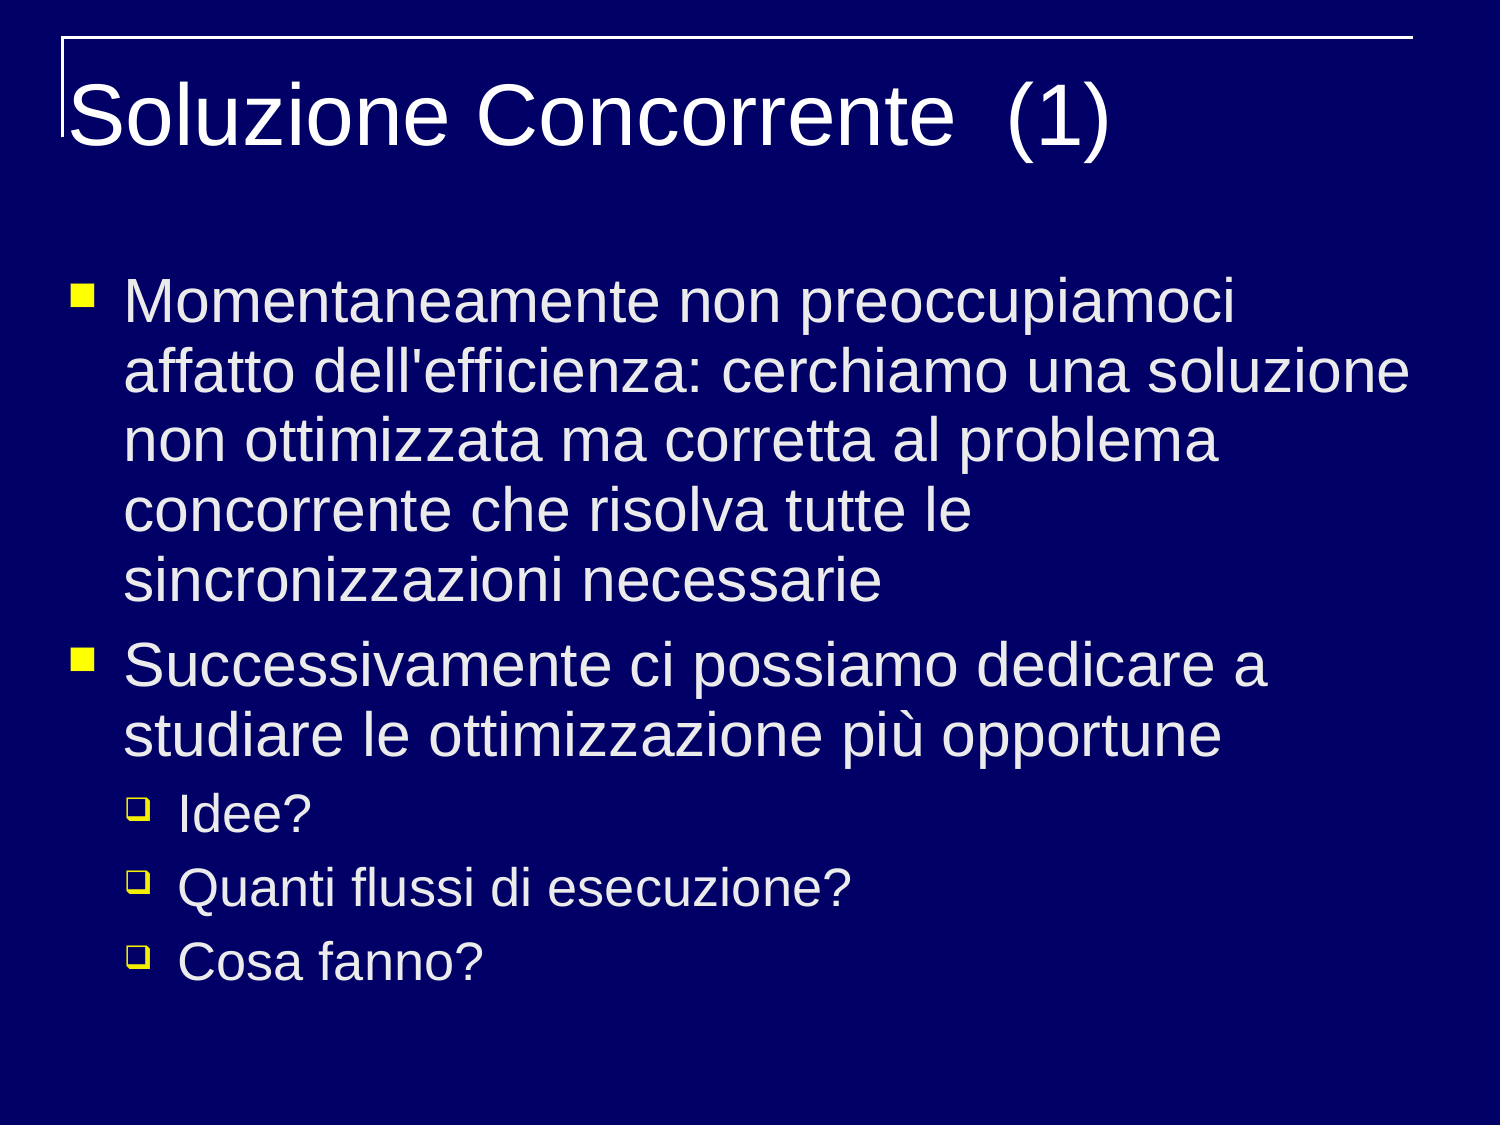

# Soluzione Concorrente (1)
Momentaneamente non preoccupiamoci affatto dell'efficienza: cerchiamo una soluzione non ottimizzata ma corretta al problema concorrente che risolva tutte le sincronizzazioni necessarie
Successivamente ci possiamo dedicare a studiare le ottimizzazione più opportune
Idee?
Quanti flussi di esecuzione?
Cosa fanno?